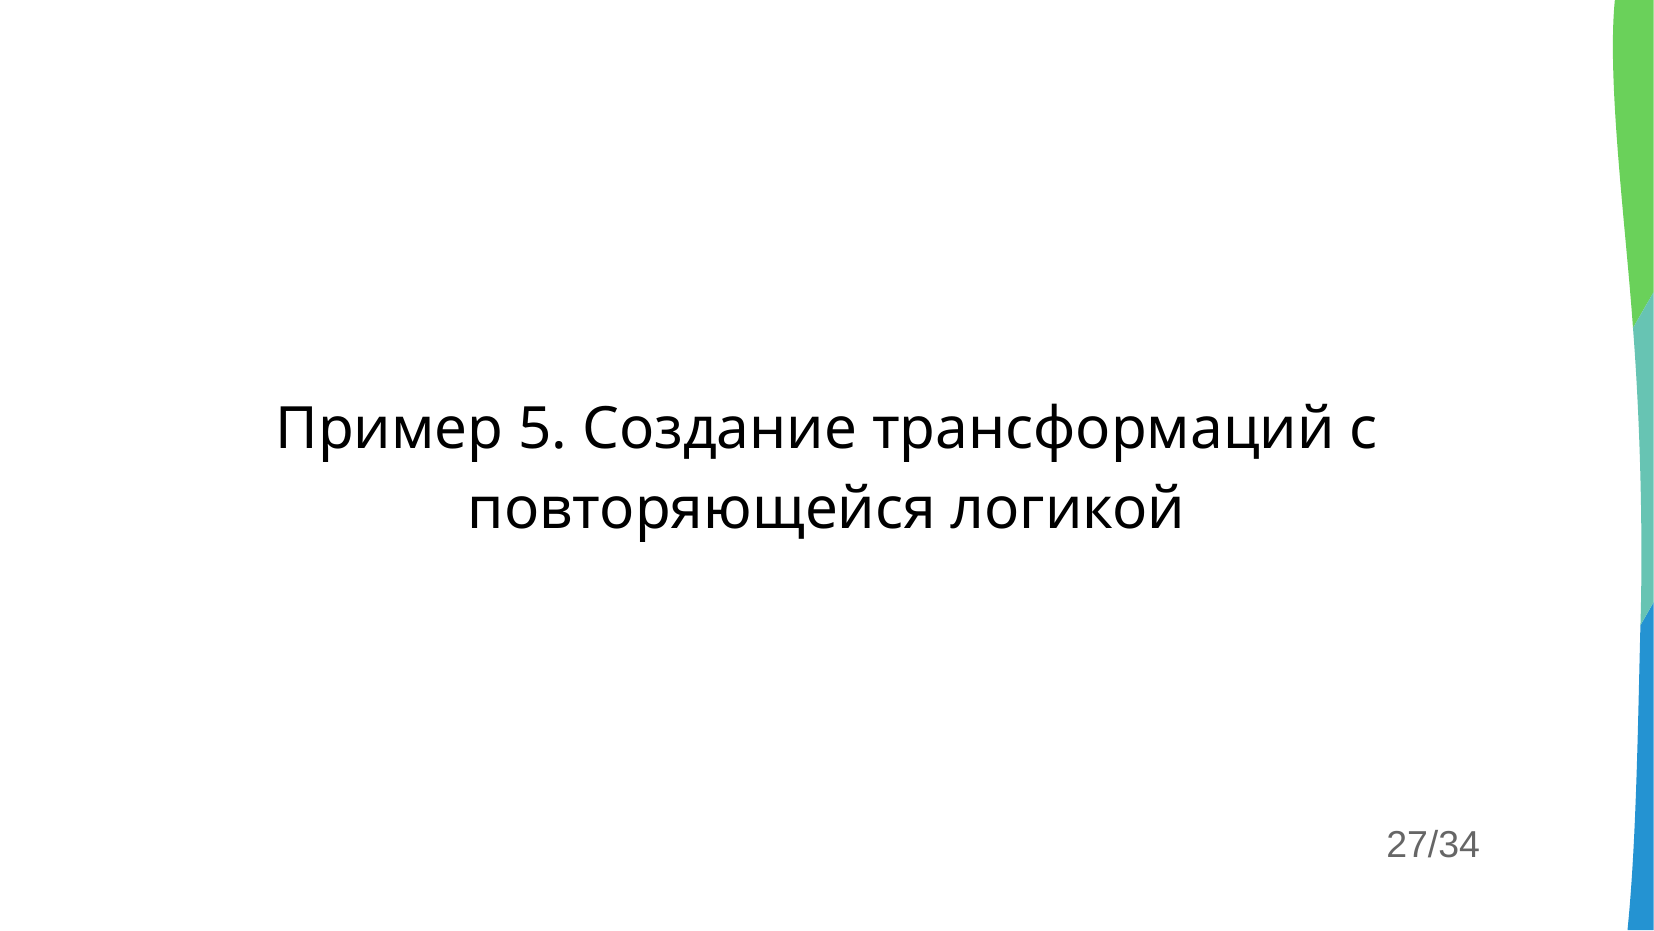

# Пример 5. Создание трансформаций с повторяющейся логикой